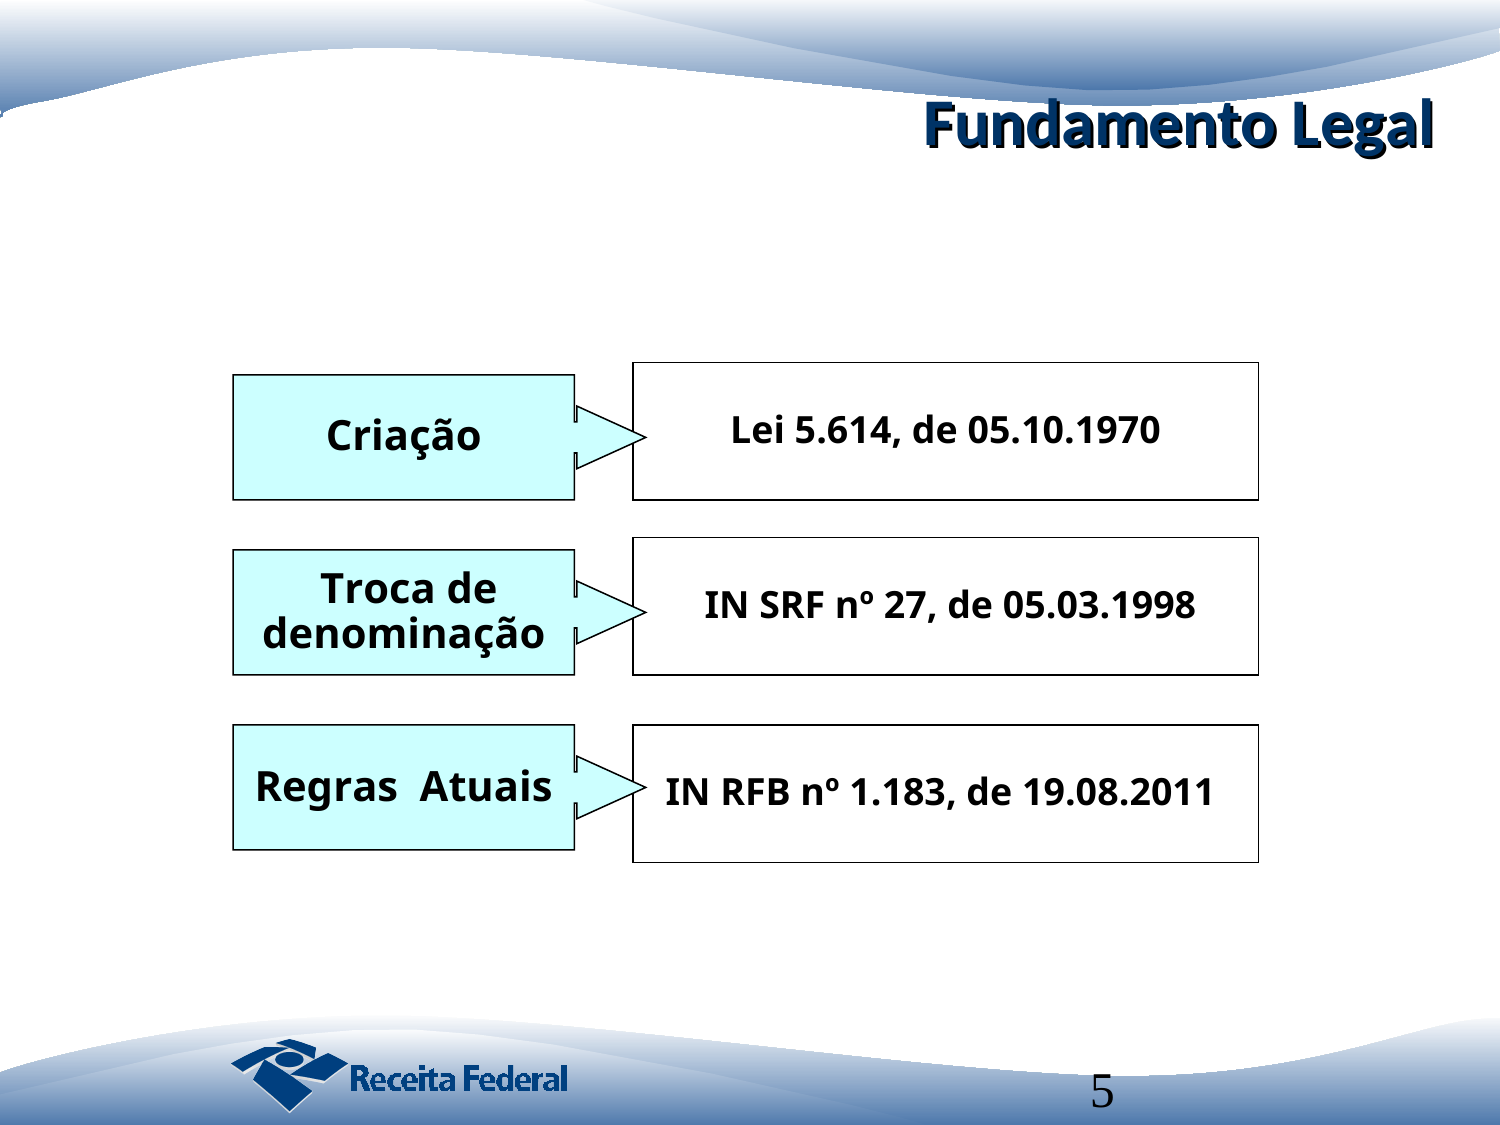

# Fundamento Legal
Lei 5.614, de 05.10.1970
Criação
 IN SRF nº 27, de 05.03.1998
 Troca de
denominação
Regras Atuais
IN RFB nº 1.183, de 19.08.2011
5